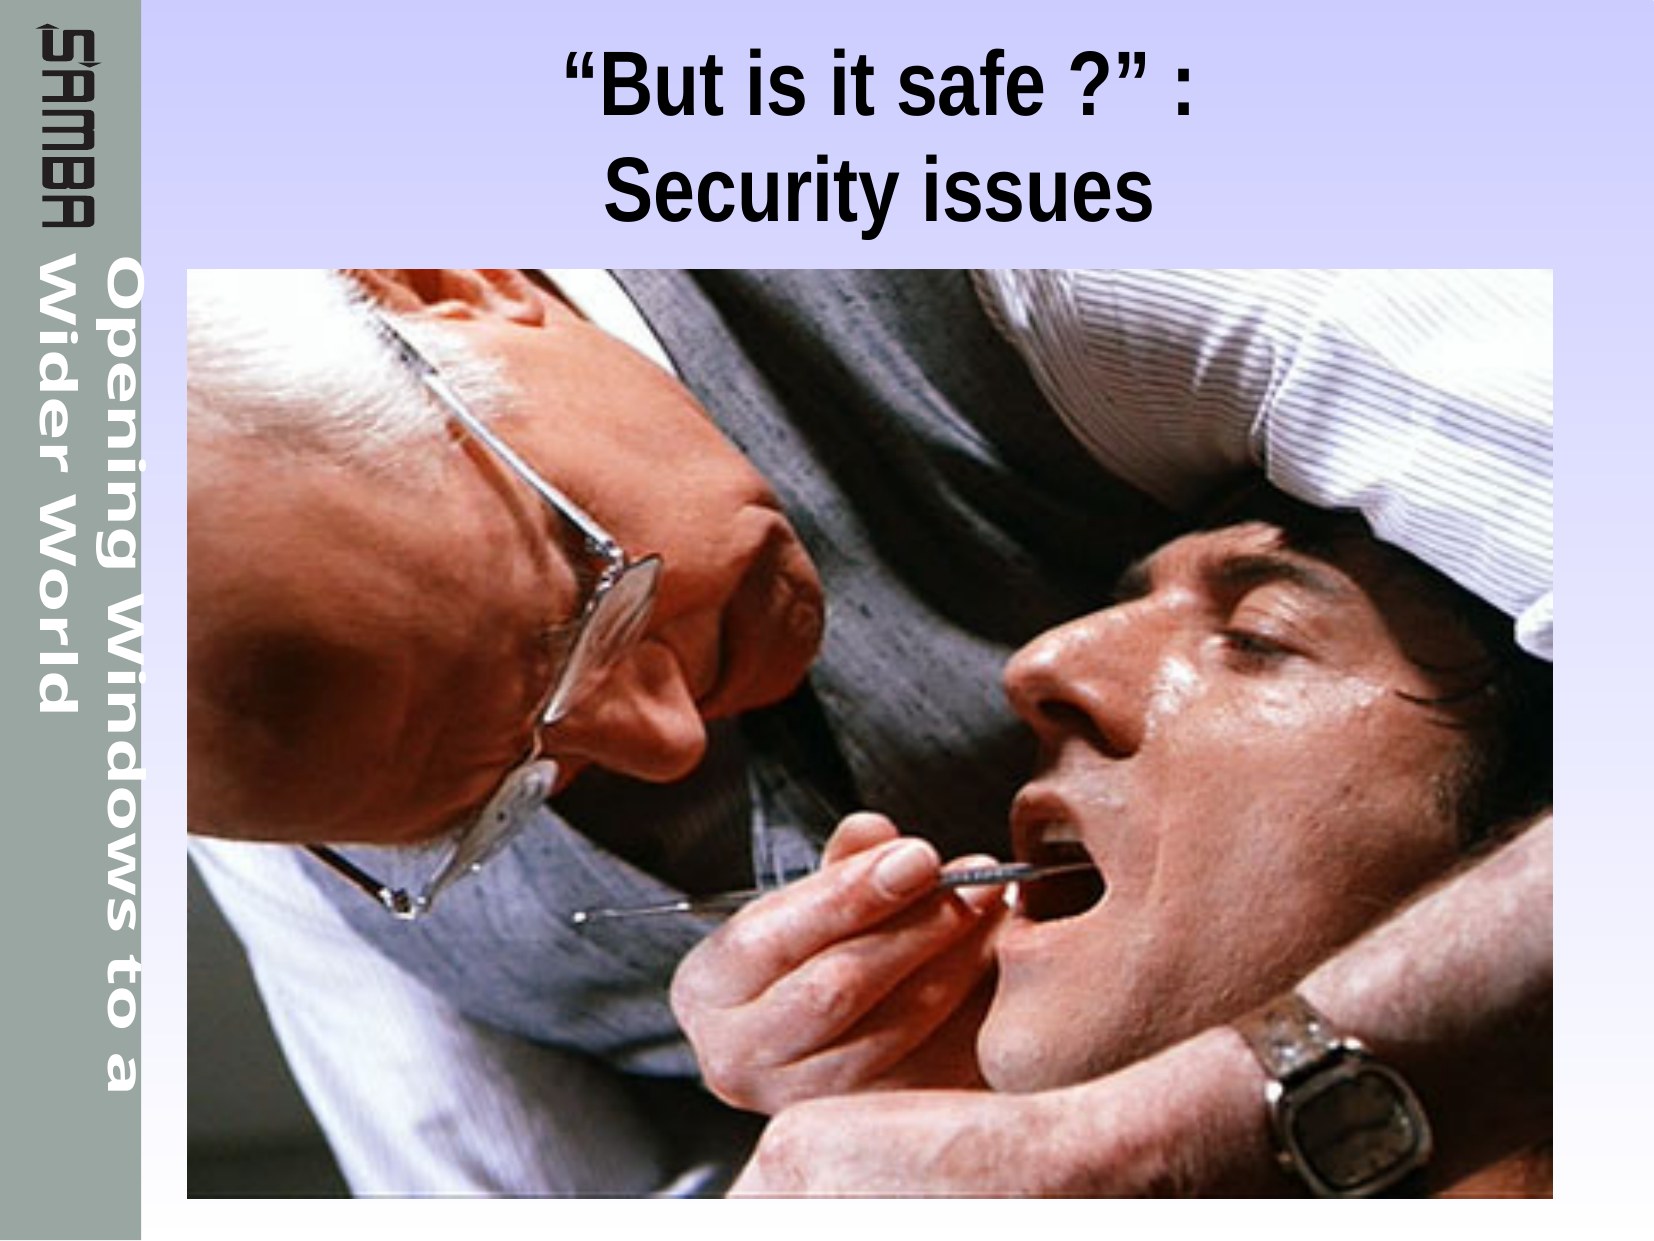

# “But is it safe ?” : Security issues